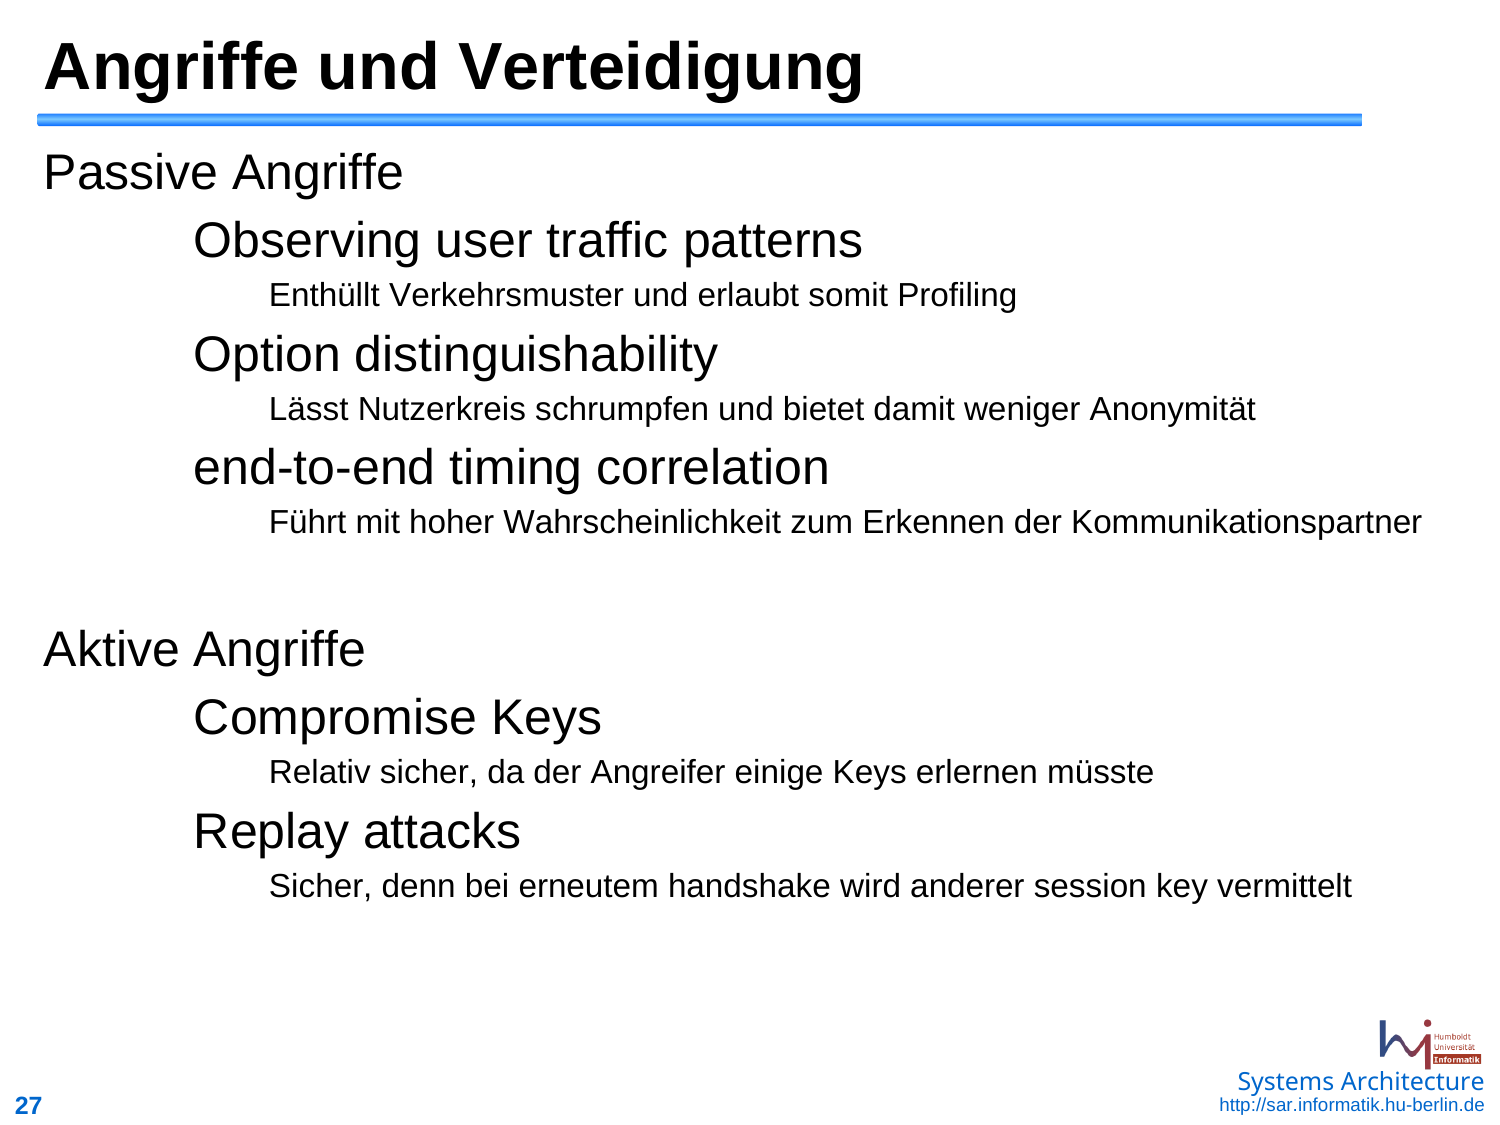

# Angriffe und Verteidigung
Passive Angriffe
Observing user traffic patterns
Enthüllt Verkehrsmuster und erlaubt somit Profiling
Option distinguishability
Lässt Nutzerkreis schrumpfen und bietet damit weniger Anonymität
end-to-end timing correlation
Führt mit hoher Wahrscheinlichkeit zum Erkennen der Kommunikationspartner
Aktive Angriffe
Compromise Keys
Relativ sicher, da der Angreifer einige Keys erlernen müsste
Replay attacks
Sicher, denn bei erneutem handshake wird anderer session key vermittelt